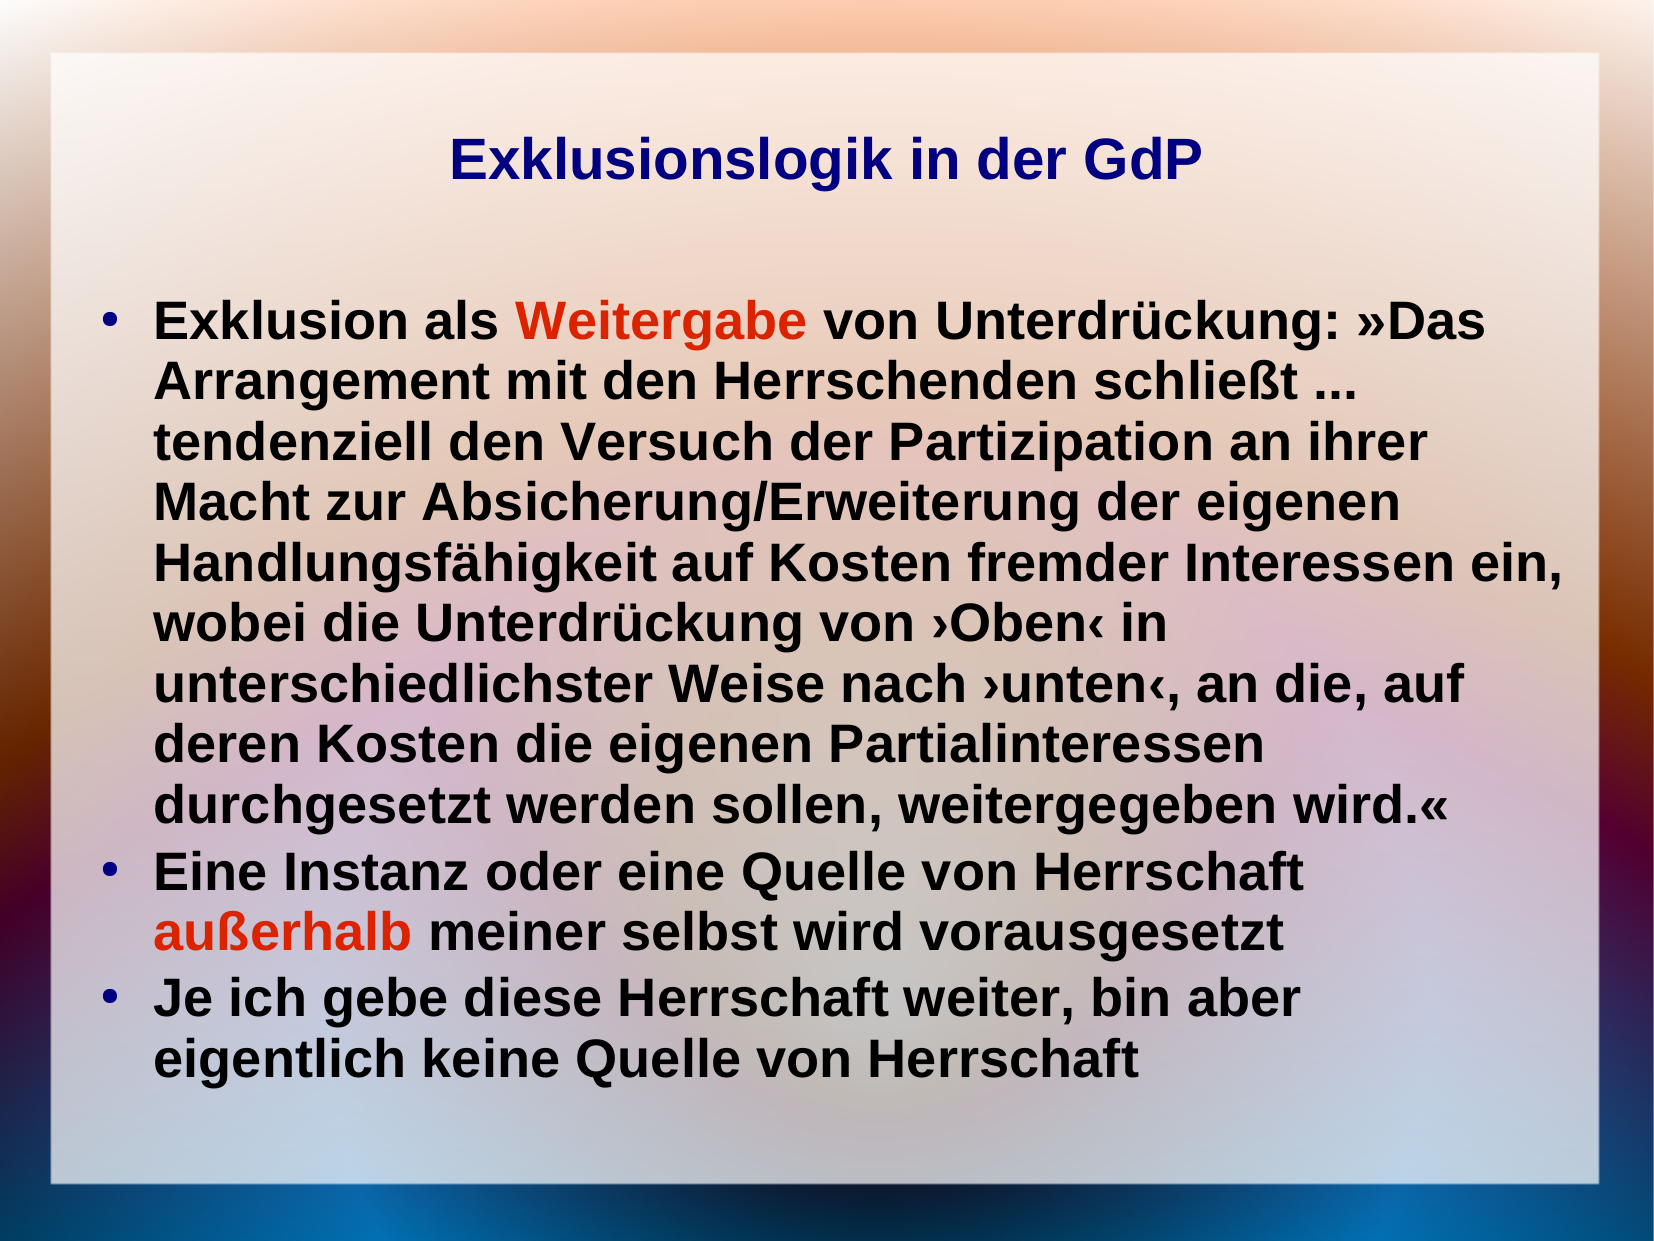

# Exklusionslogik in der GdP
Exklusion als Weitergabe von Unterdrückung: »Das Arrangement mit den Herrschenden schließt ... tendenziell den Versuch der Partizipation an ihrer Macht zur Absicherung/Erweiterung der eigenen Handlungsfähigkeit auf Kosten fremder Interessen ein, wobei die Unterdrückung von ›Oben‹ in unterschiedlichster Weise nach ›unten‹, an die, auf deren Kosten die eigenen Partialinteressen durchgesetzt werden sollen, weitergegeben wird.«
Eine Instanz oder eine Quelle von Herrschaft außerhalb meiner selbst wird vorausgesetzt
Je ich gebe diese Herrschaft weiter, bin aber eigentlich keine Quelle von Herrschaft